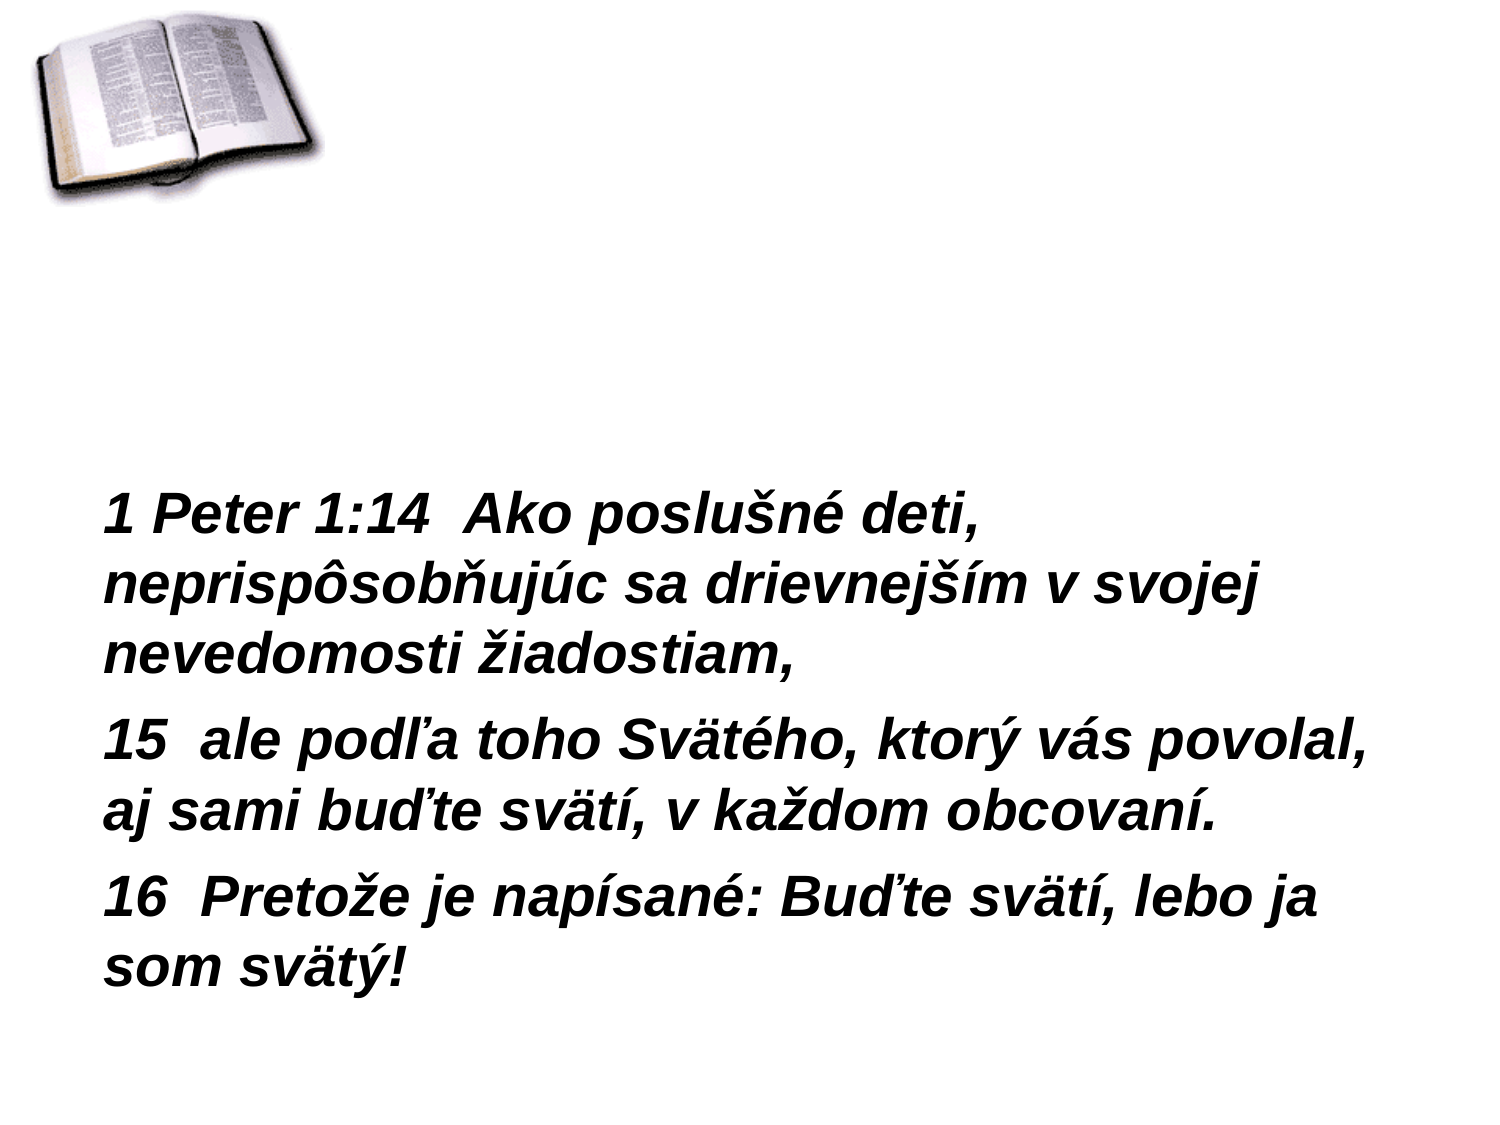

# 1 Peter 1:14  Ako poslušné deti, neprispôsobňujúc sa drievnejším v svojej nevedomosti žiadostiam,
15  ale podľa toho Svätého, ktorý vás povolal, aj sami buďte svätí, v každom obcovaní.
16  Pretože je napísané: Buďte svätí, lebo ja som svätý!